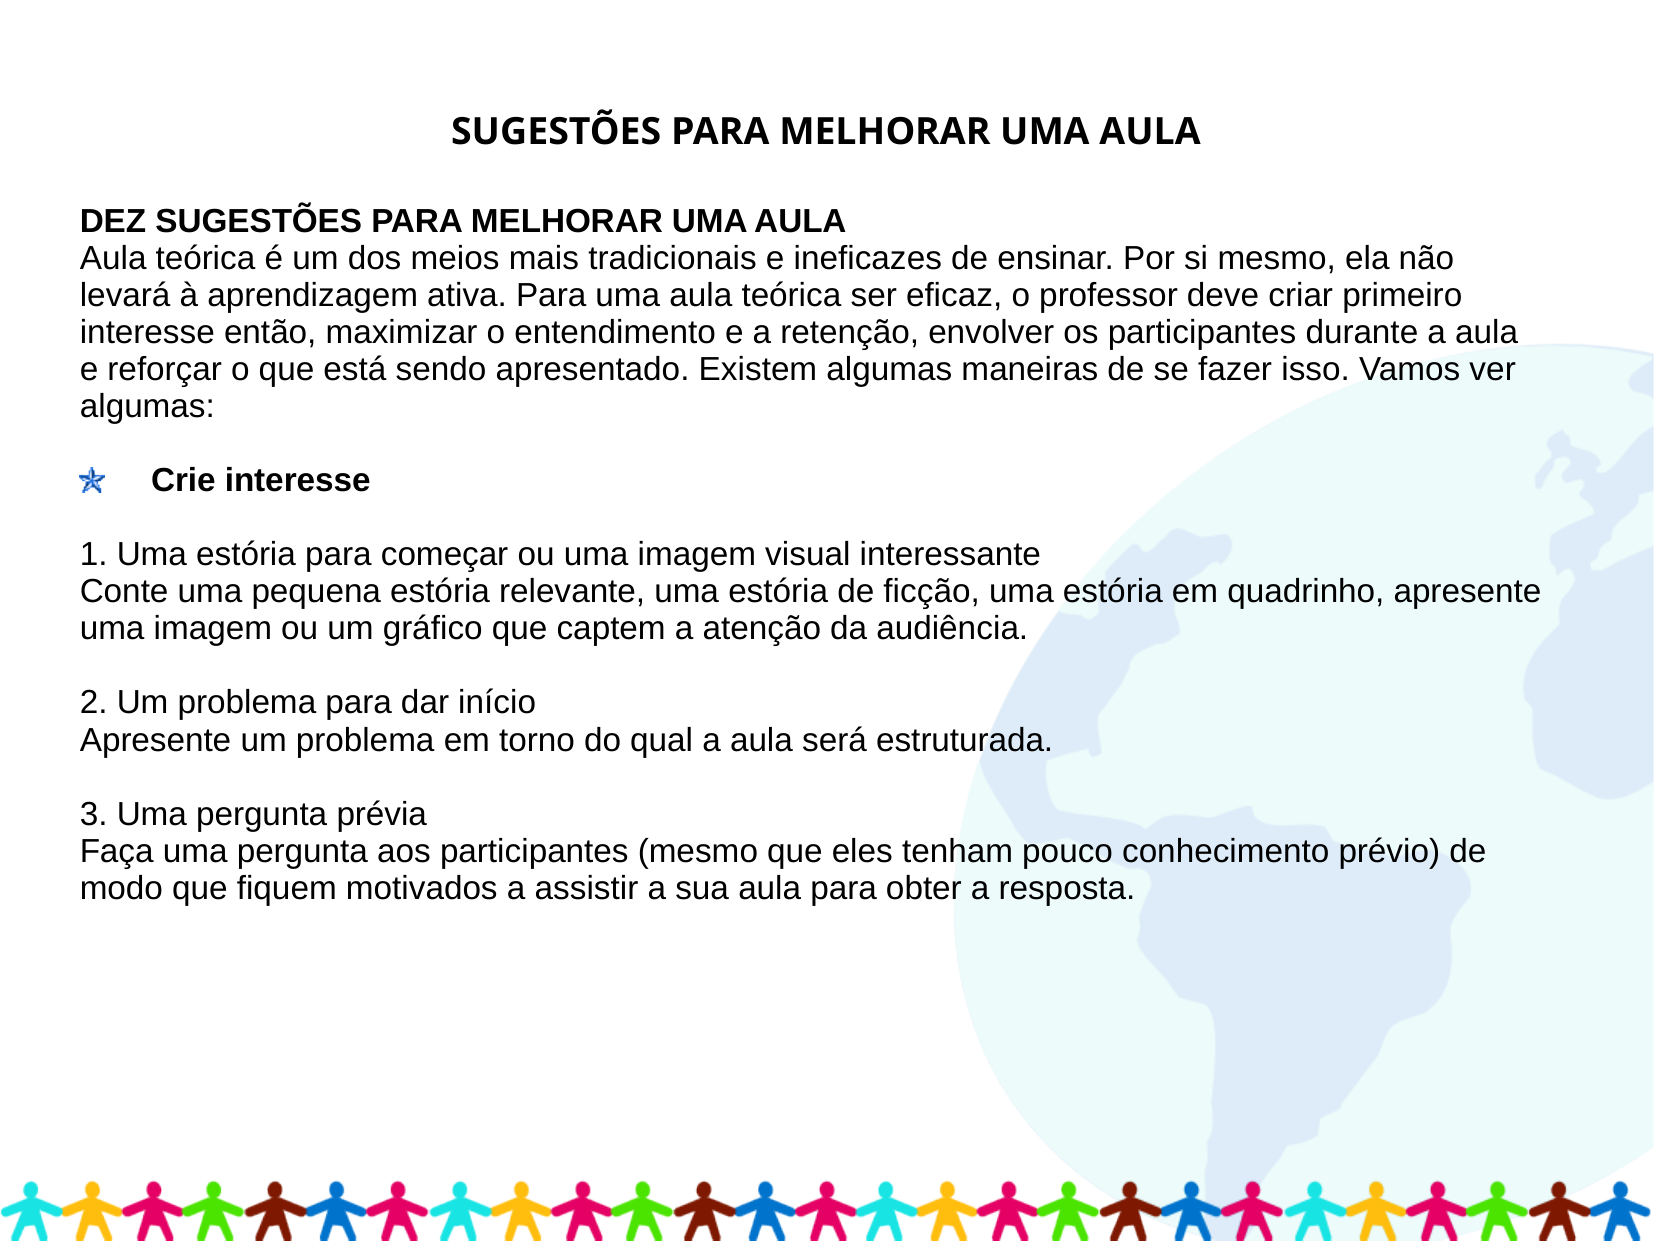

# SUGESTÕES PARA MELHORAR UMA AULA
DEZ SUGESTÕES PARA MELHORAR UMA AULA
Aula teórica é um dos meios mais tradicionais e ineficazes de ensinar. Por si mesmo, ela não levará à aprendizagem ativa. Para uma aula teórica ser eficaz, o professor deve criar primeiro interesse então, maximizar o entendimento e a retenção, envolver os participantes durante a aula e reforçar o que está sendo apresentado. Existem algumas maneiras de se fazer isso. Vamos ver algumas:
 Crie interesse
1. Uma estória para começar ou uma imagem visual interessante
Conte uma pequena estória relevante, uma estória de ficção, uma estória em quadrinho, apresente uma imagem ou um gráfico que captem a atenção da audiência.
2. Um problema para dar início
Apresente um problema em torno do qual a aula será estruturada.
3. Uma pergunta prévia
Faça uma pergunta aos participantes (mesmo que eles tenham pouco conhecimento prévio) de modo que fiquem motivados a assistir a sua aula para obter a resposta.